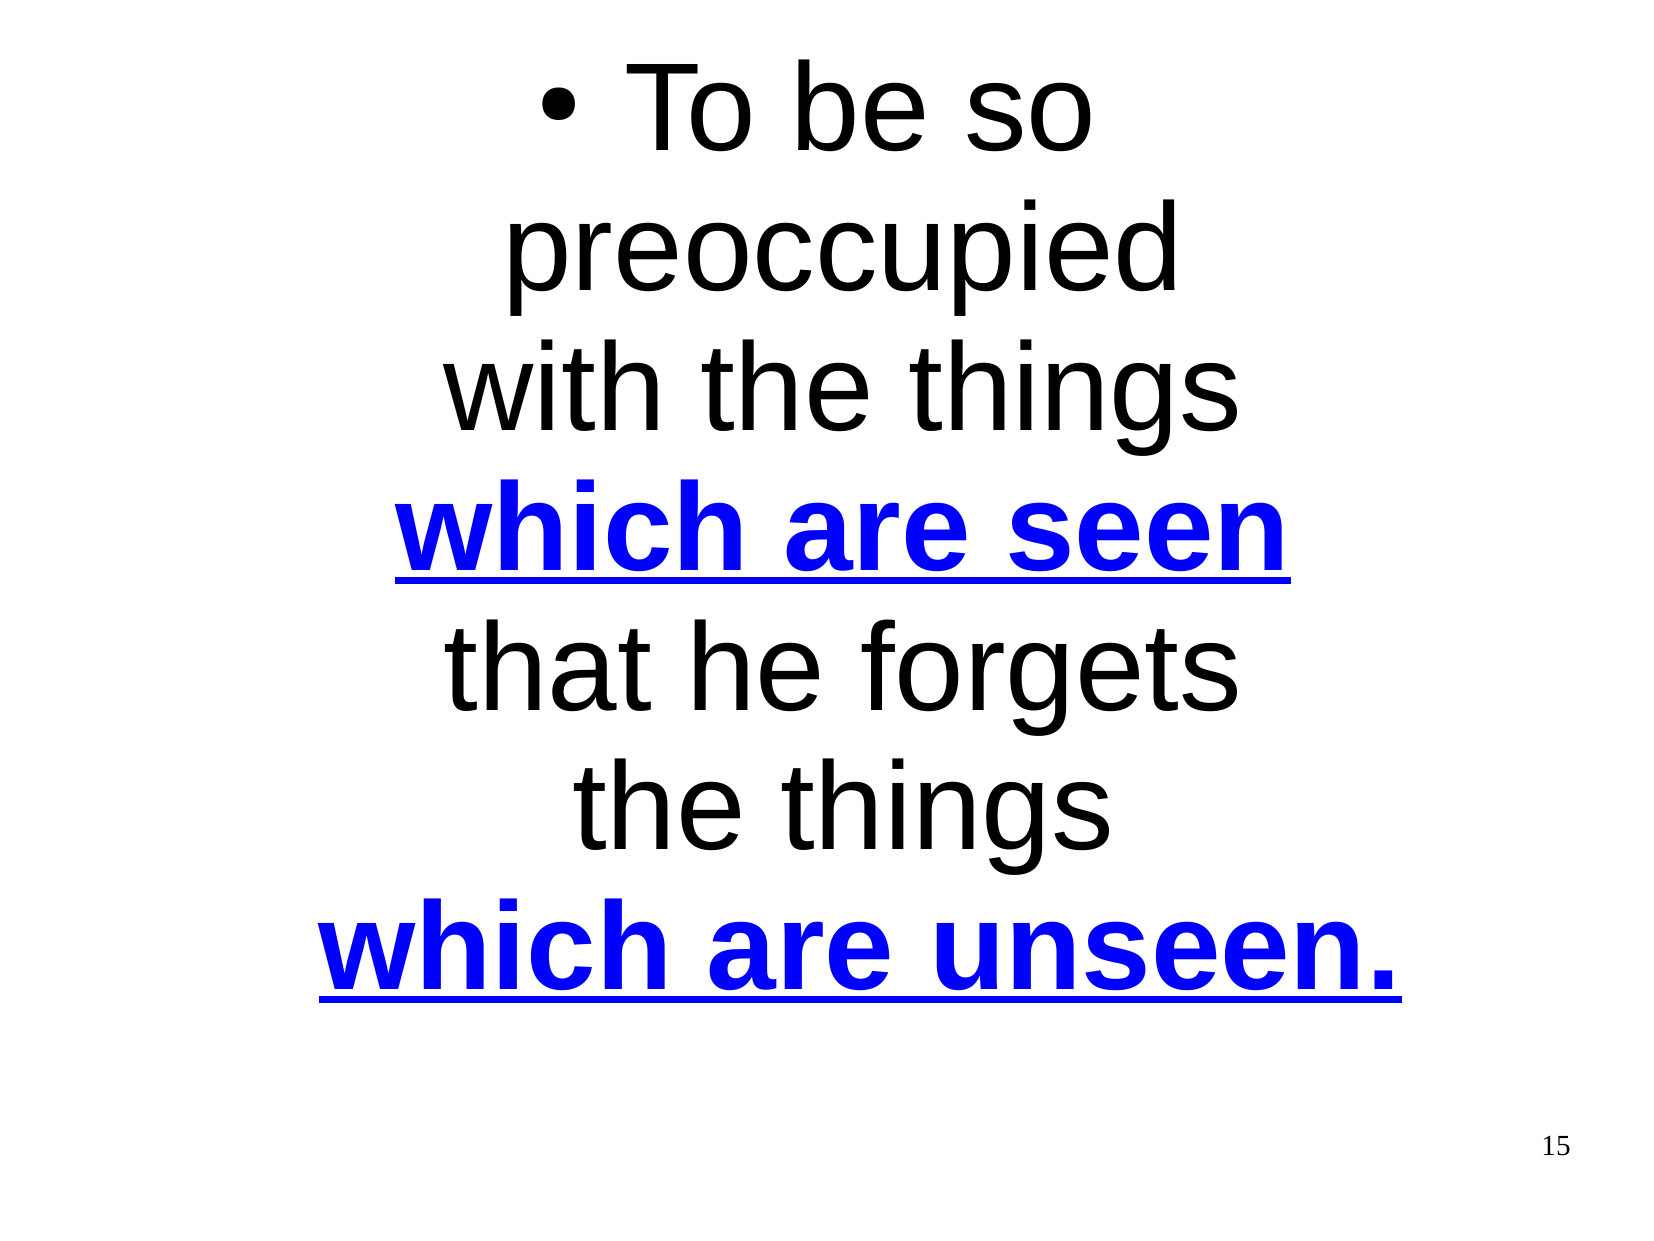

# To be so preoccupied with the things which are seen that he forgets the things which are unseen.
15